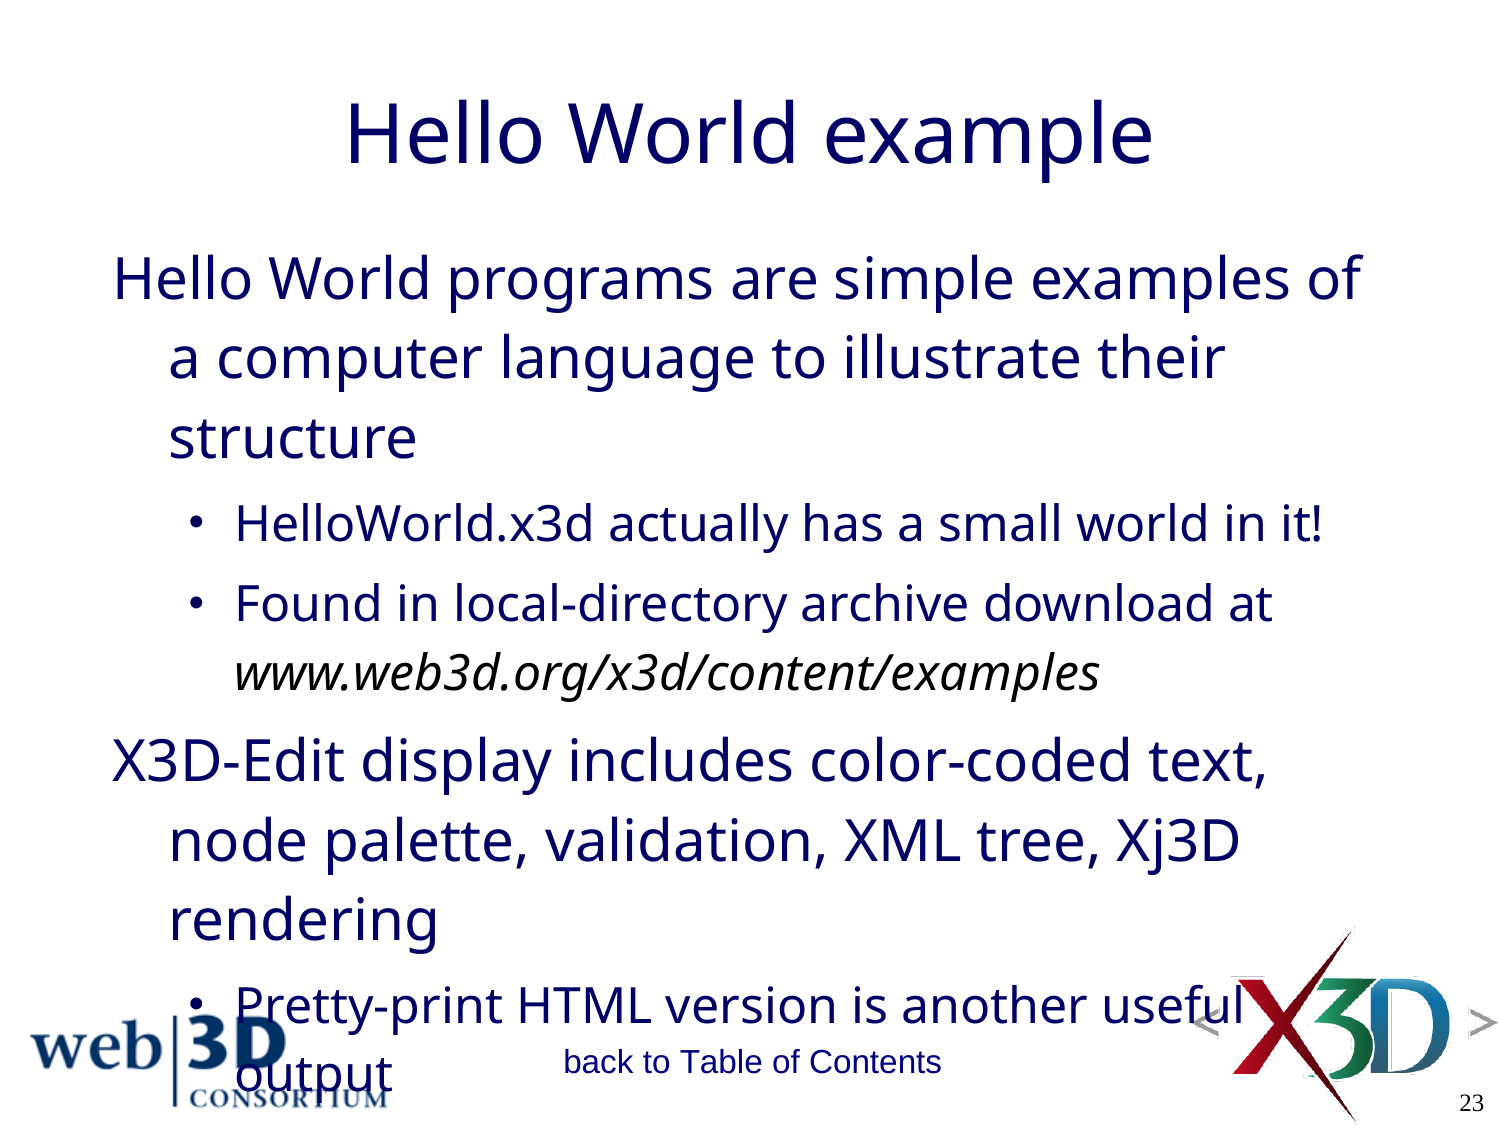

# Hello World example
Hello World programs are simple examples of a computer language to illustrate their structure
HelloWorld.x3d actually has a small world in it!
Found in local-directory archive download at www.web3d.org/x3d/content/examples
X3D-Edit display includes color-coded text, node palette, validation, XML tree, Xj3D rendering
Pretty-print HTML version is another useful output
Studying and modifying HelloWorld.x3d is an excellent way to learn a lot about X3D graphics
back to Table of Contents